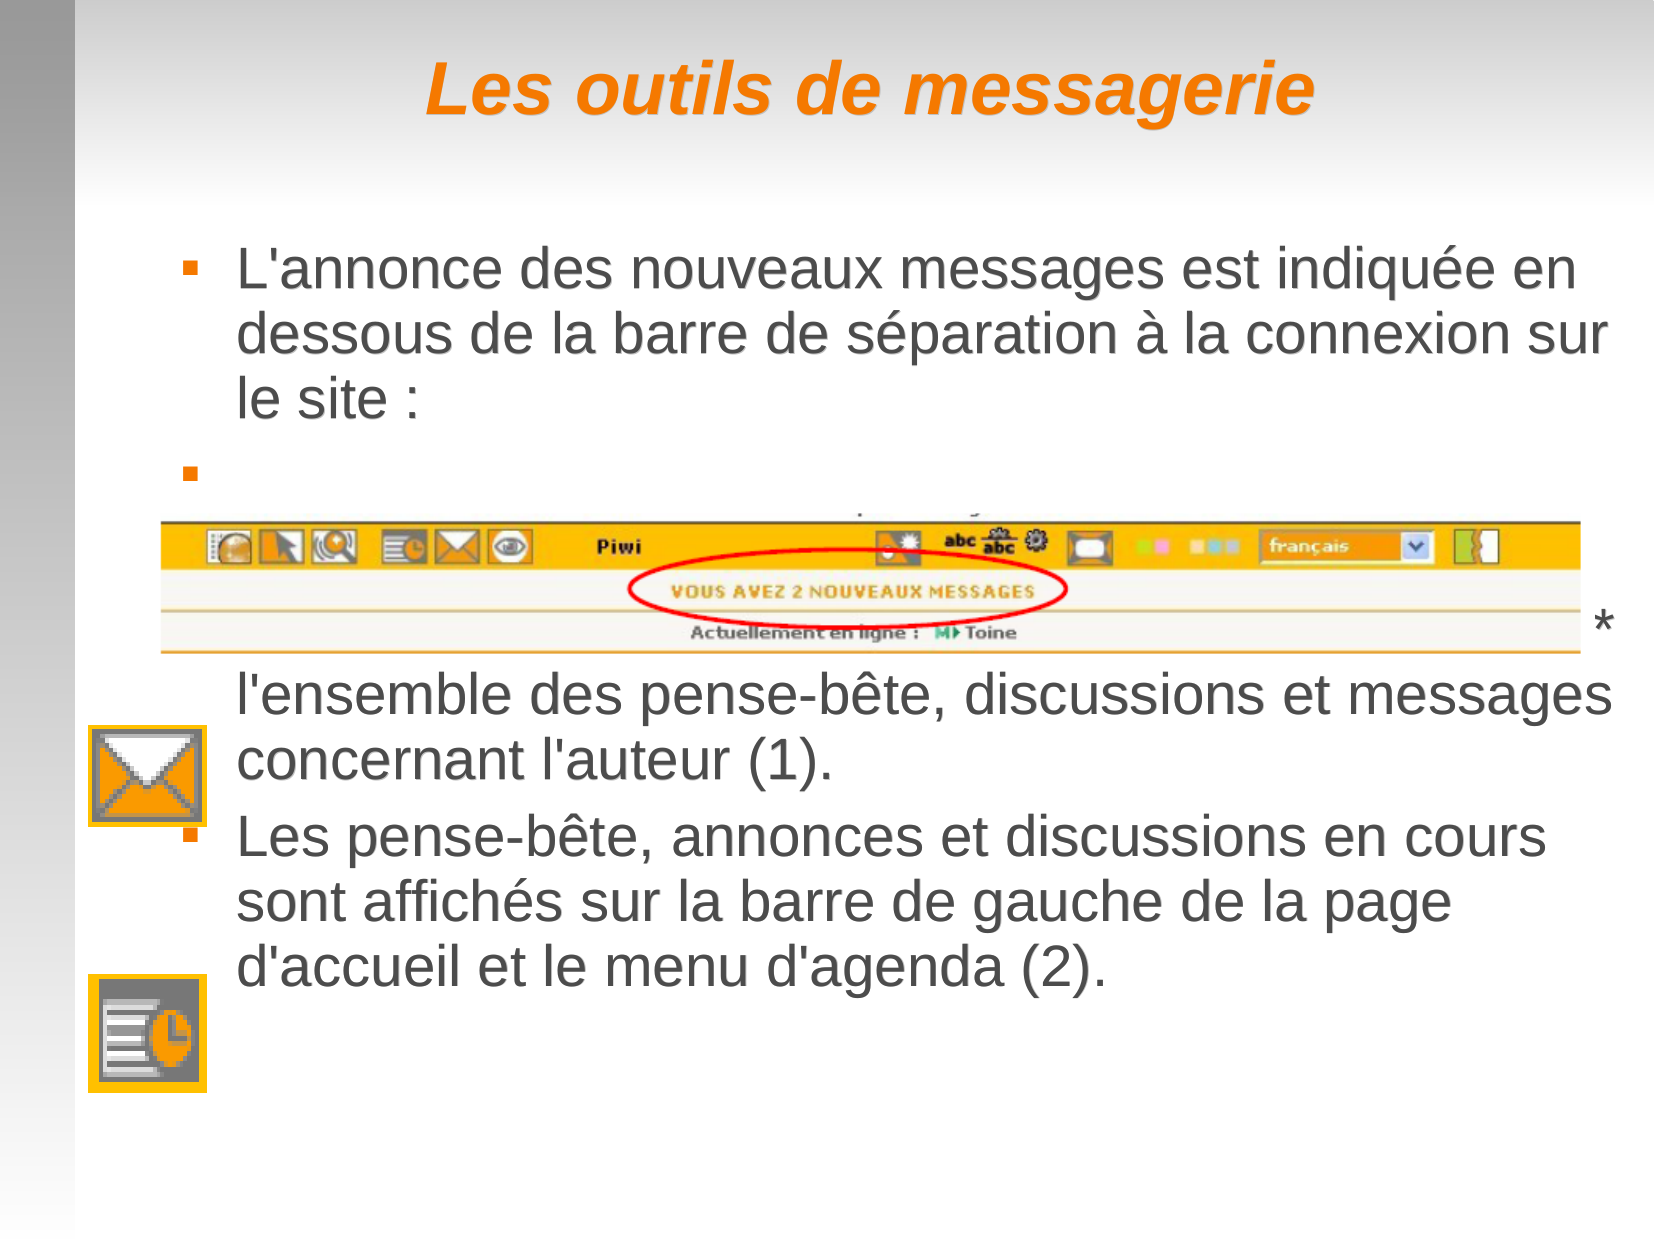

# Les outils de messagerie
L'annonce des nouveaux messages est indiquée en dessous de la barre de séparation à la connexion sur le site :
La page de messagerie personelle permets de gérer* l'ensemble des pense-bête, discussions et messages concernant l'auteur (1).
Les pense-bête, annonces et discussions en cours sont affichés sur la barre de gauche de la page d'accueil et le menu d'agenda (2).